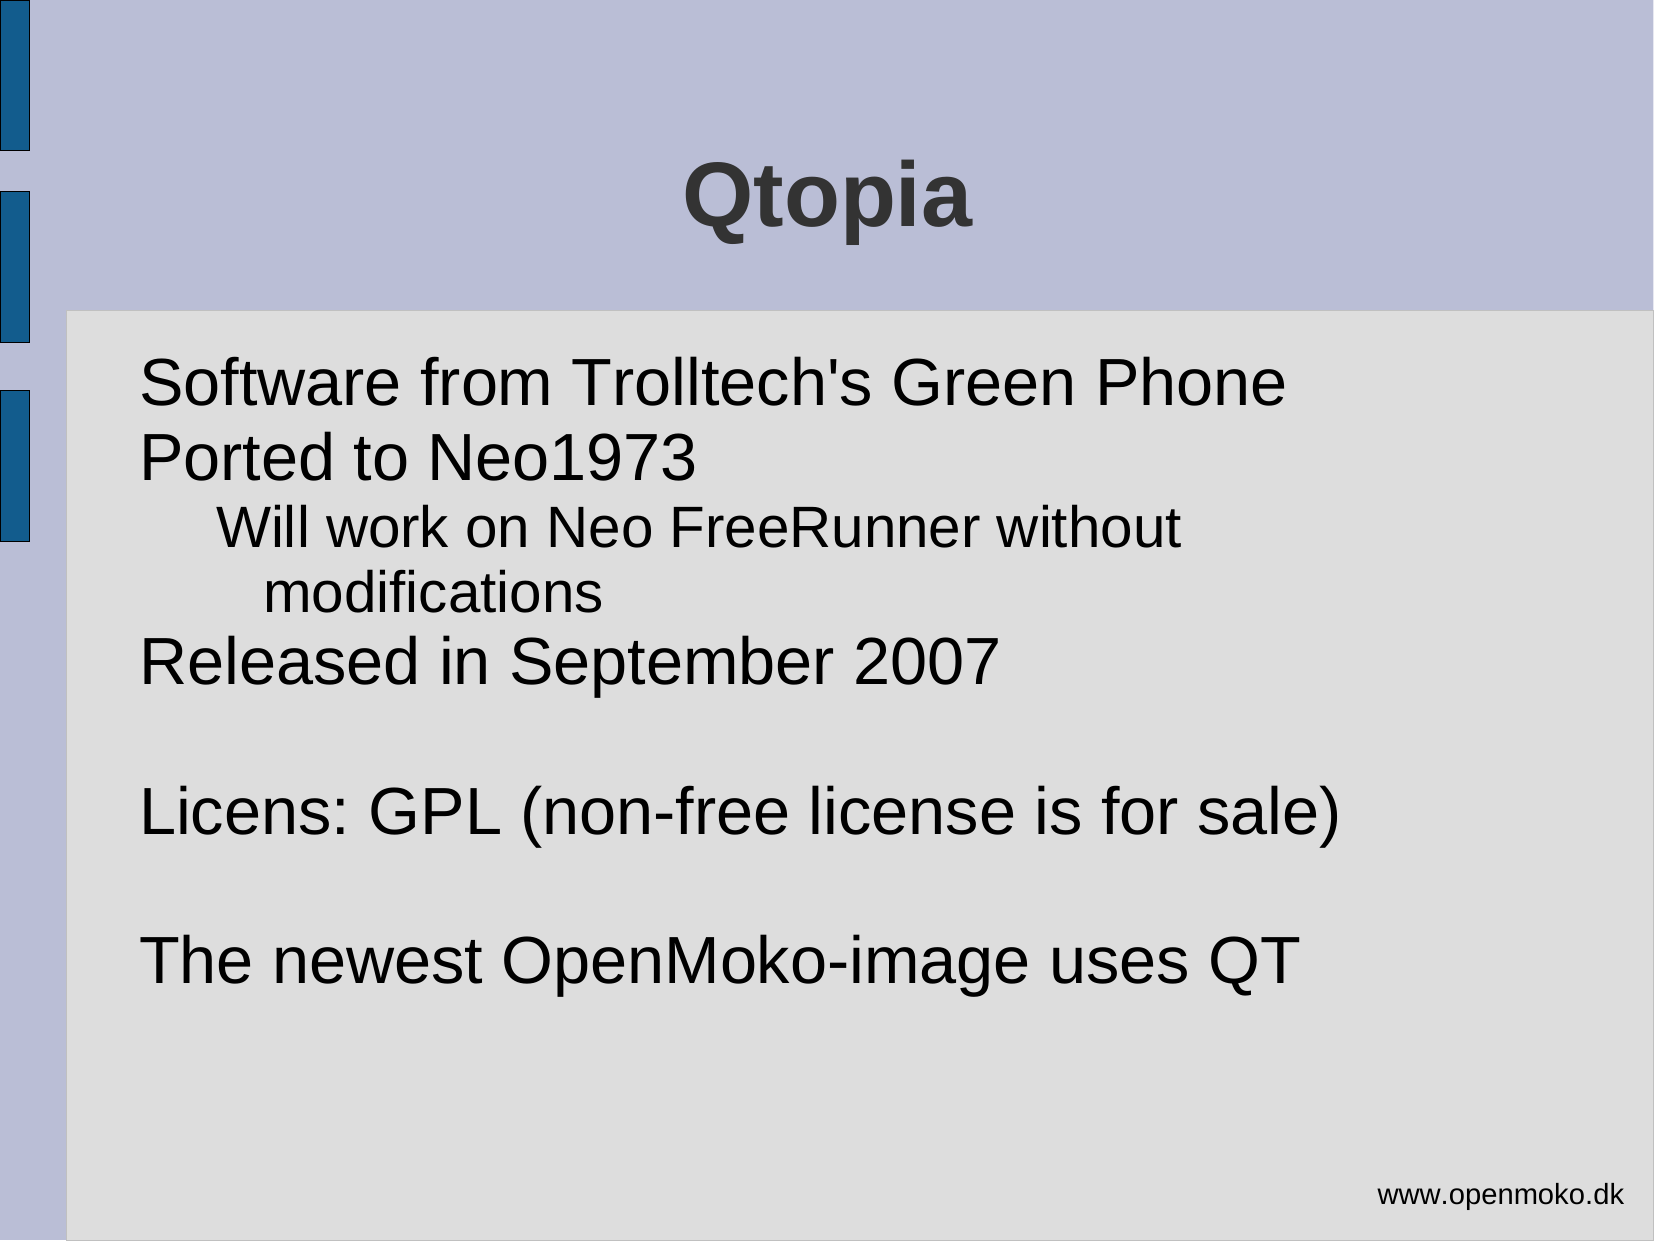

# Qtopia
Software from Trolltech's Green Phone
Ported to Neo1973
Will work on Neo FreeRunner without modifications
Released in September 2007
Licens: GPL (non-free license is for sale)
The newest OpenMoko-image uses QT